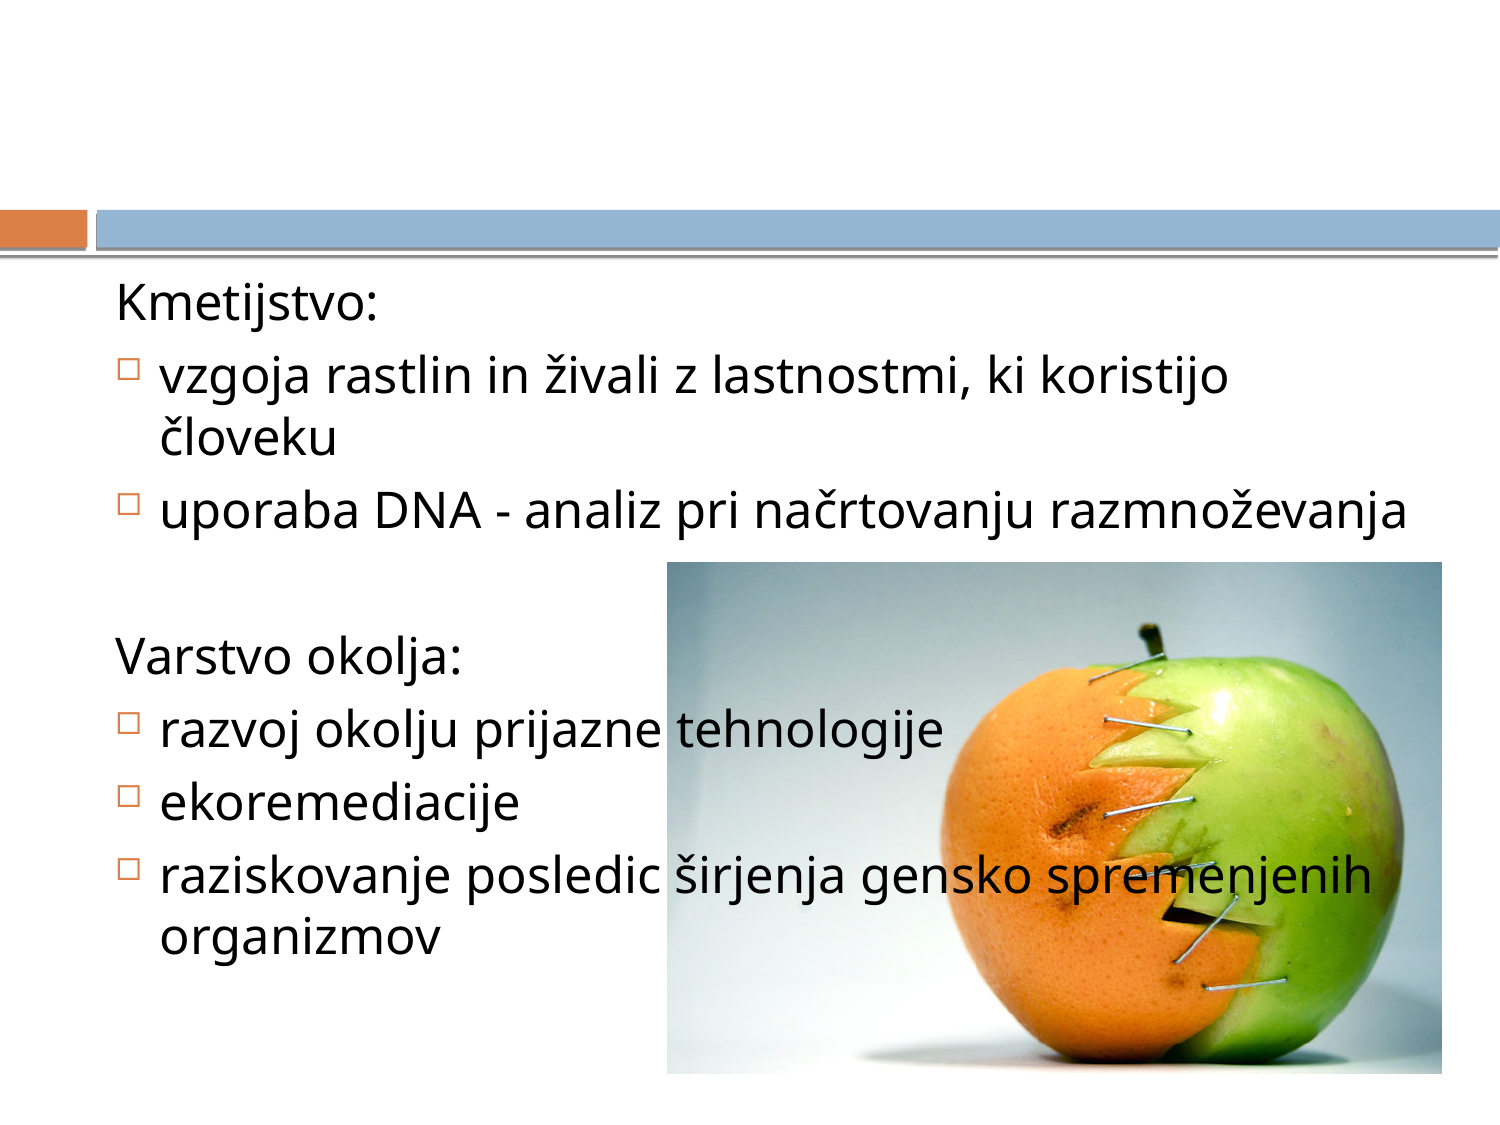

# Kmetijstvo:
vzgoja rastlin in živali z lastnostmi, ki koristijo človeku
uporaba DNA - analiz pri načrtovanju razmnoževanja
Varstvo okolja:
razvoj okolju prijazne tehnologije
ekoremediacije
raziskovanje posledic širjenja gensko spremenjenih organizmov